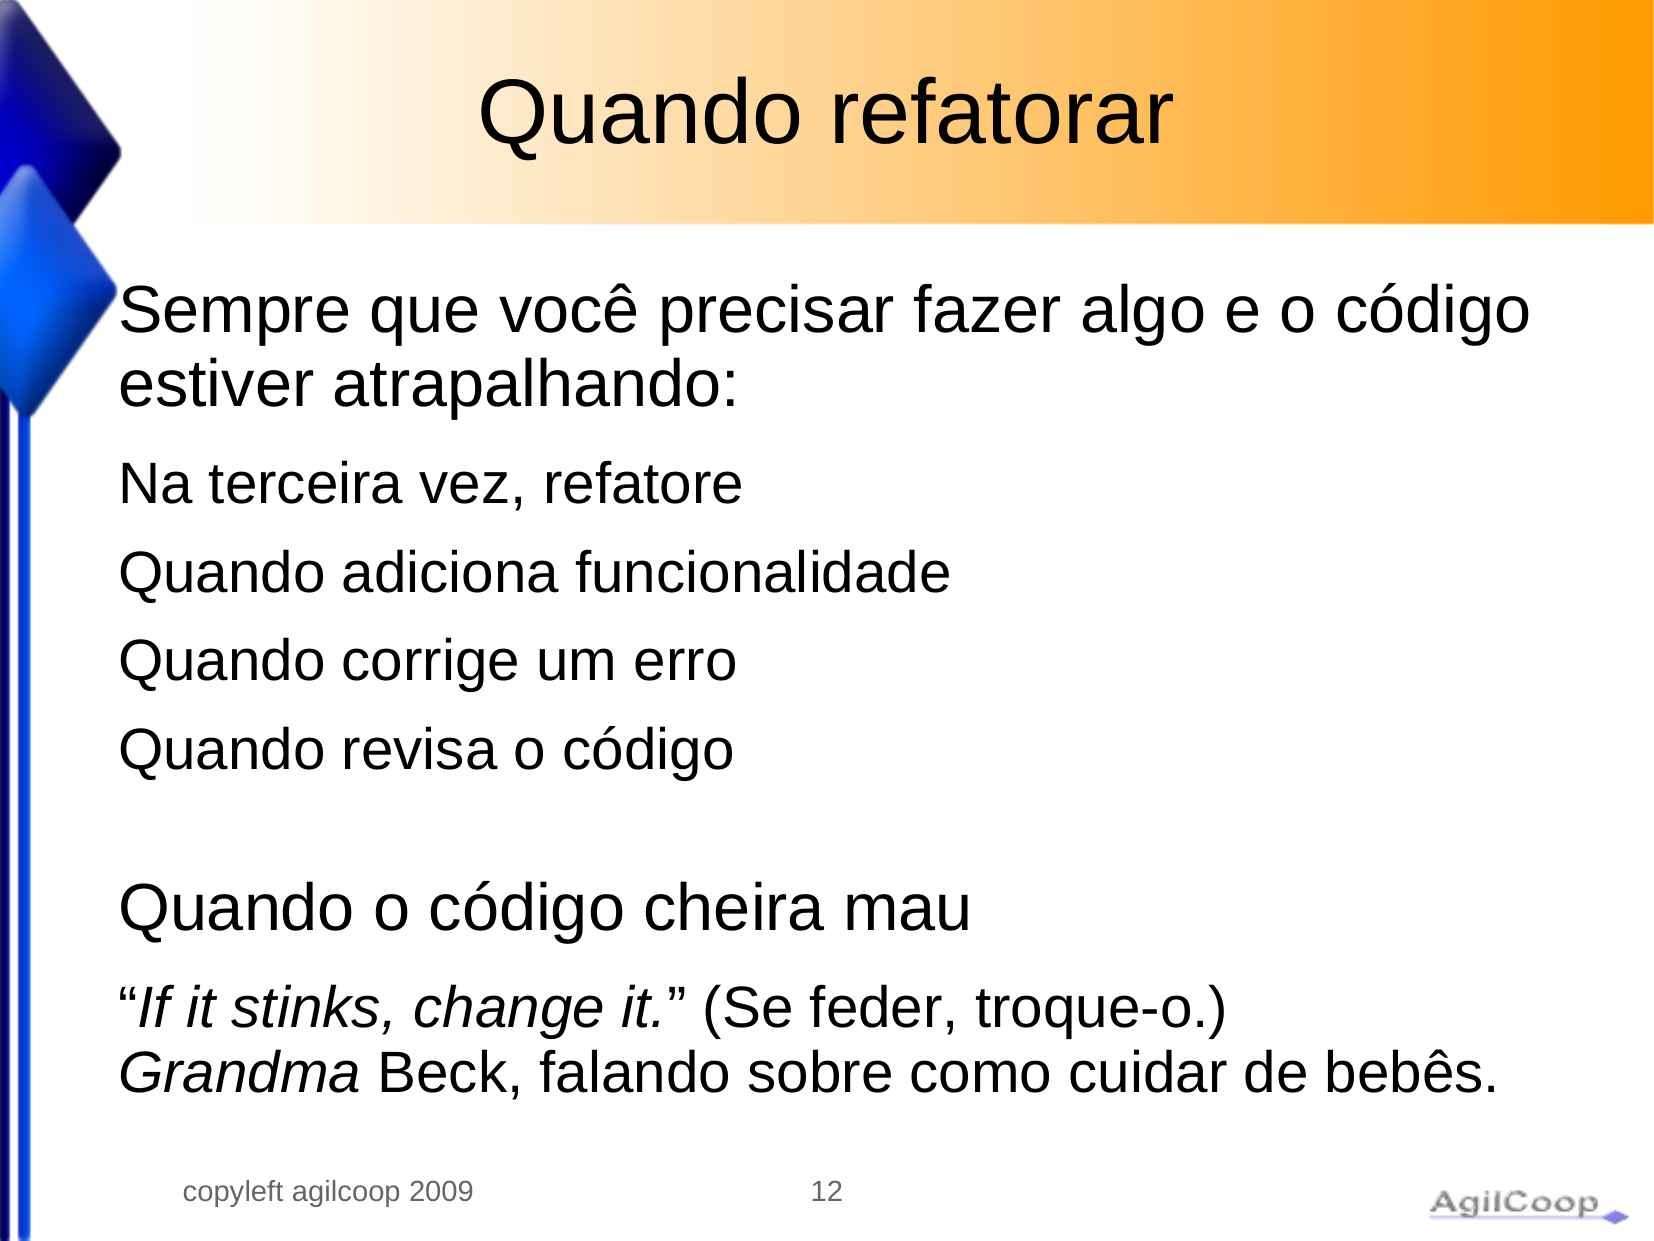

# Quando refatorar
Sempre que você precisar fazer algo e o código estiver atrapalhando:
Na terceira vez, refatore
Quando adiciona funcionalidade
Quando corrige um erro
Quando revisa o código
Quando o código cheira mau
“If it stinks, change it.” (Se feder, troque-o.)
Grandma Beck, falando sobre como cuidar de bebês.
copyleft agilcoop 2009
12